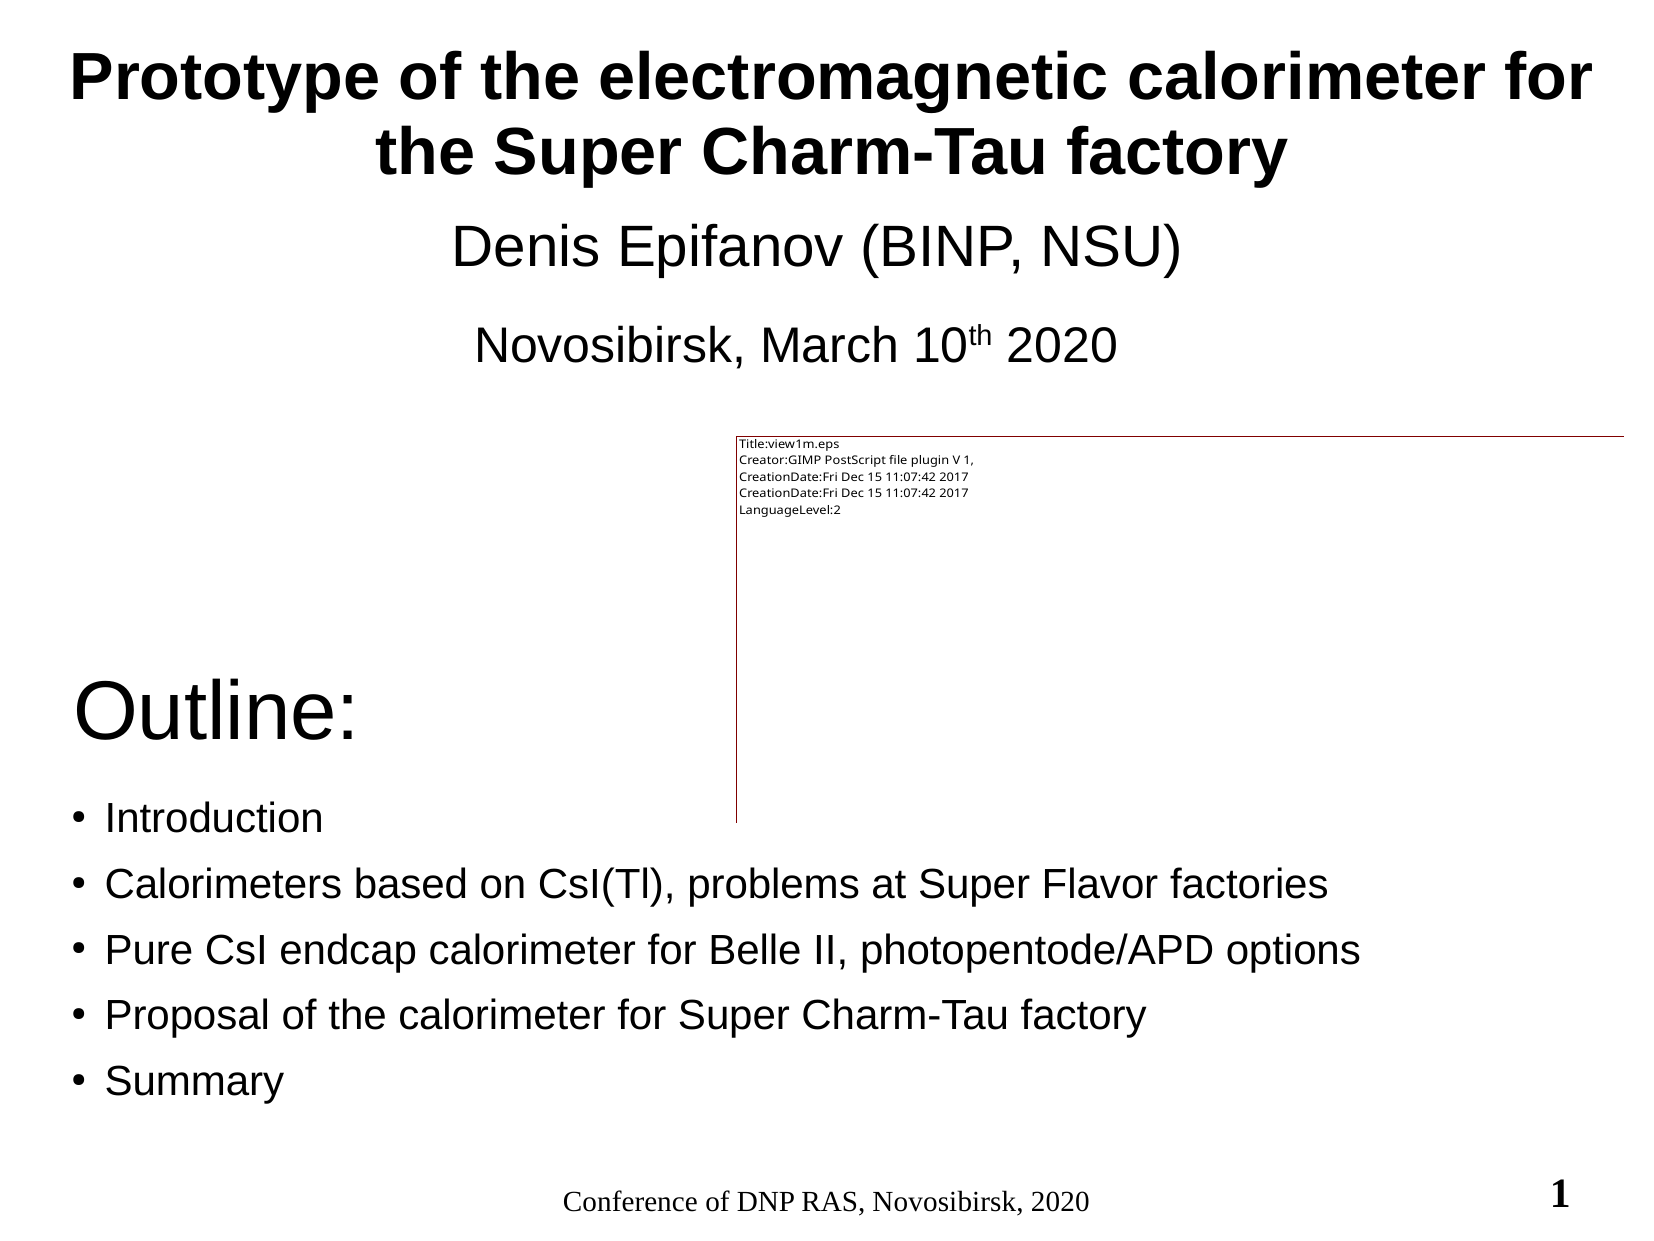

# Prototype of the electromagnetic calorimeter for the Super Charm-Tau factory
Denis Epifanov (BINP, NSU)
Novosibirsk, March 10th 2020
Outline:
Introduction
Calorimeters based on CsI(Tl), problems at Super Flavor factories
Pure CsI endcap calorimeter for Belle II, photopentode/APD options
Proposal of the calorimeter for Super Charm-Tau factory
Summary
1
Conference of DNP RAS, Novosibirsk, 2020